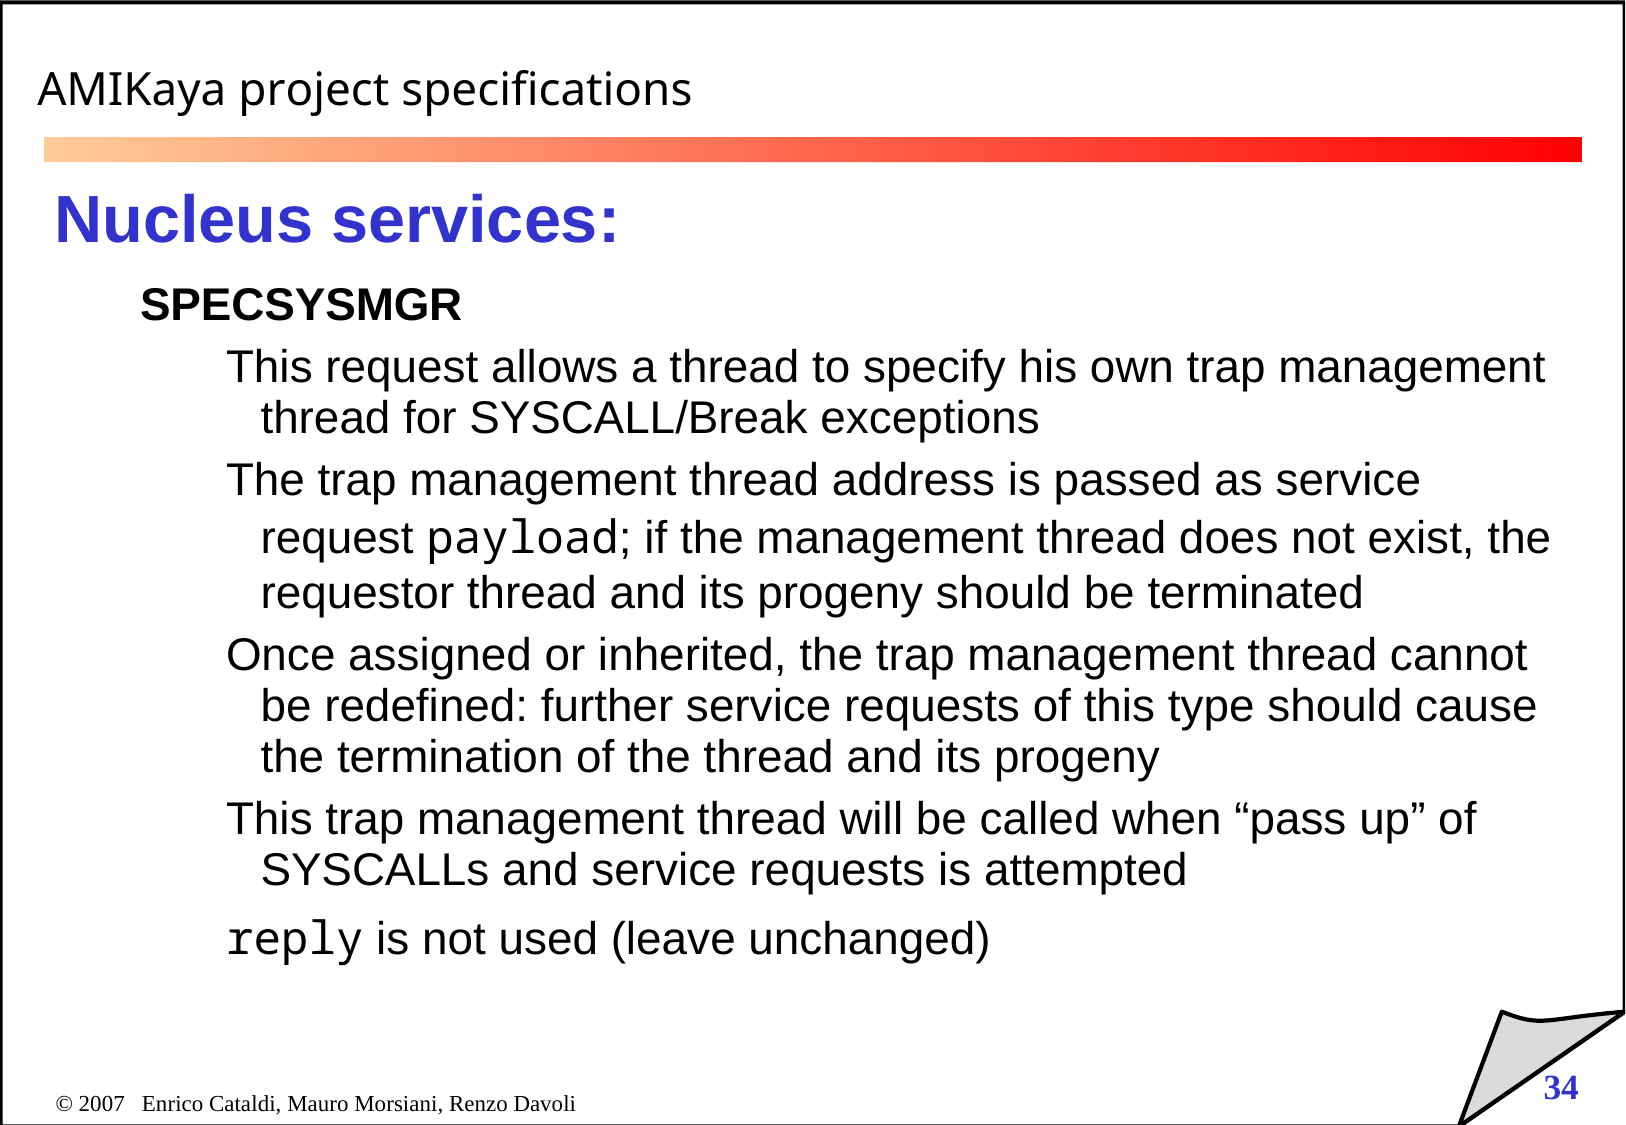

# AMIKaya project specifications
Nucleus services:
SPECSYSMGR
This request allows a thread to specify his own trap management thread for SYSCALL/Break exceptions
The trap management thread address is passed as service request payload; if the management thread does not exist, the requestor thread and its progeny should be terminated
Once assigned or inherited, the trap management thread cannot be redefined: further service requests of this type should cause the termination of the thread and its progeny
This trap management thread will be called when “pass up” of SYSCALLs and service requests is attempted
reply is not used (leave unchanged)